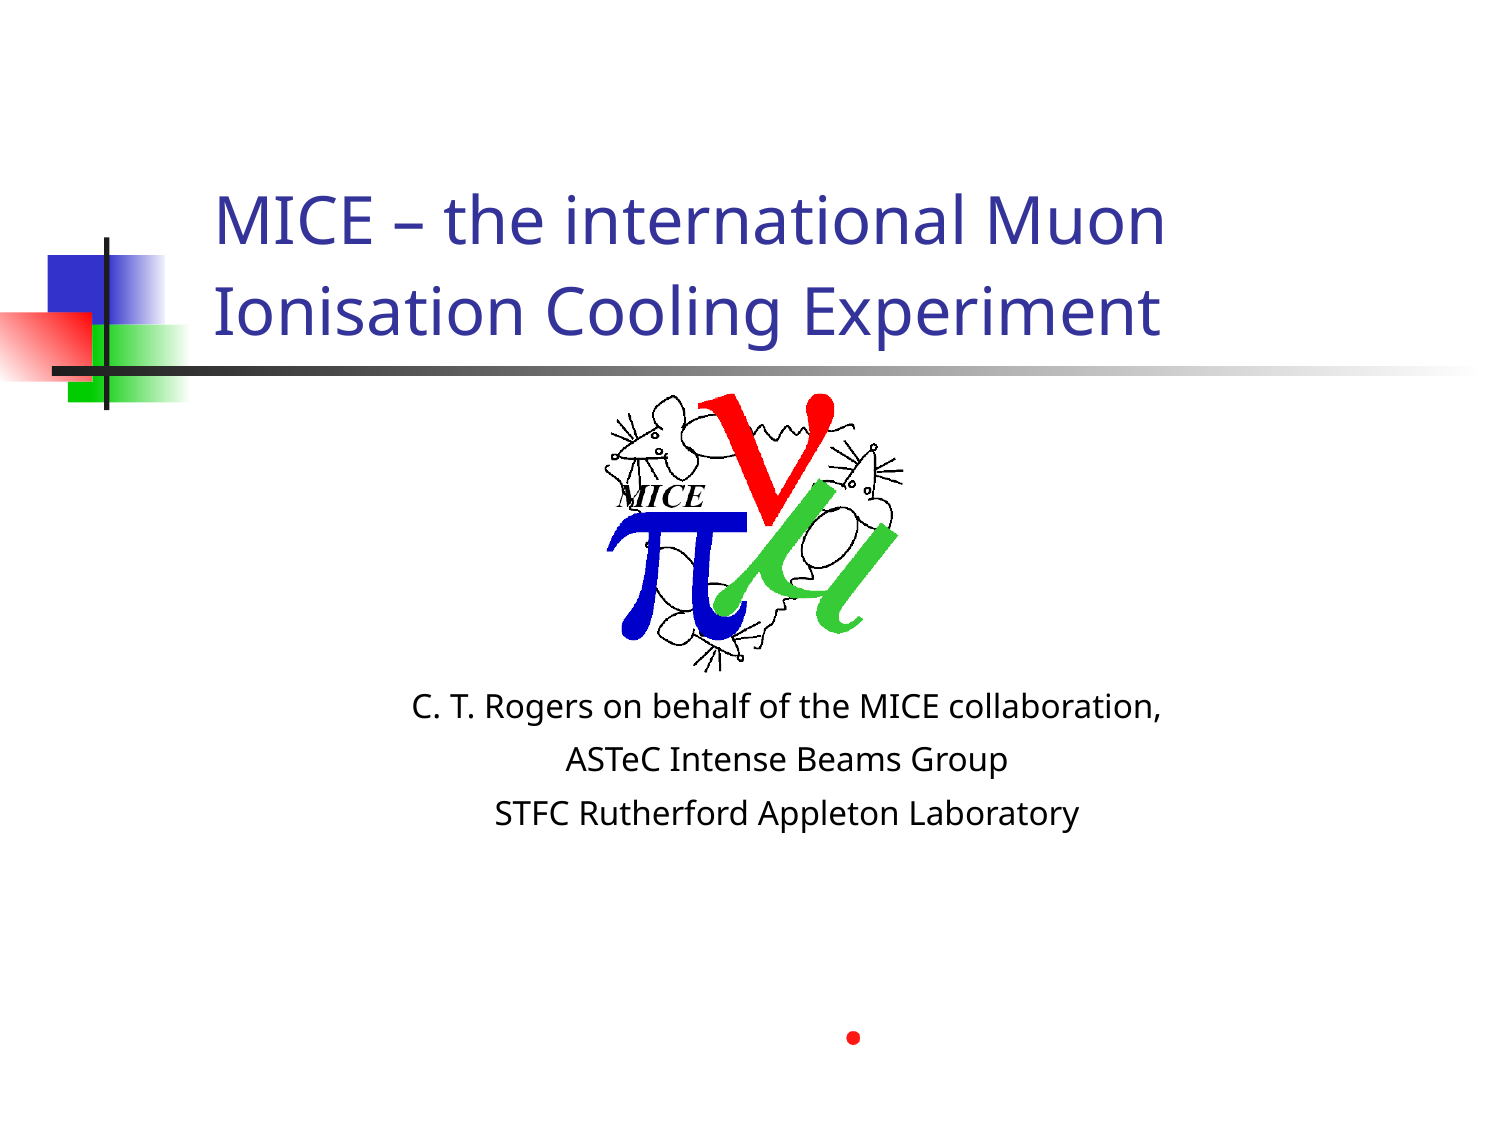

# MICE – the international Muon Ionisation Cooling Experiment
C. T. Rogers on behalf of the MICE collaboration,
ASTeC Intense Beams Group
STFC Rutherford Appleton Laboratory